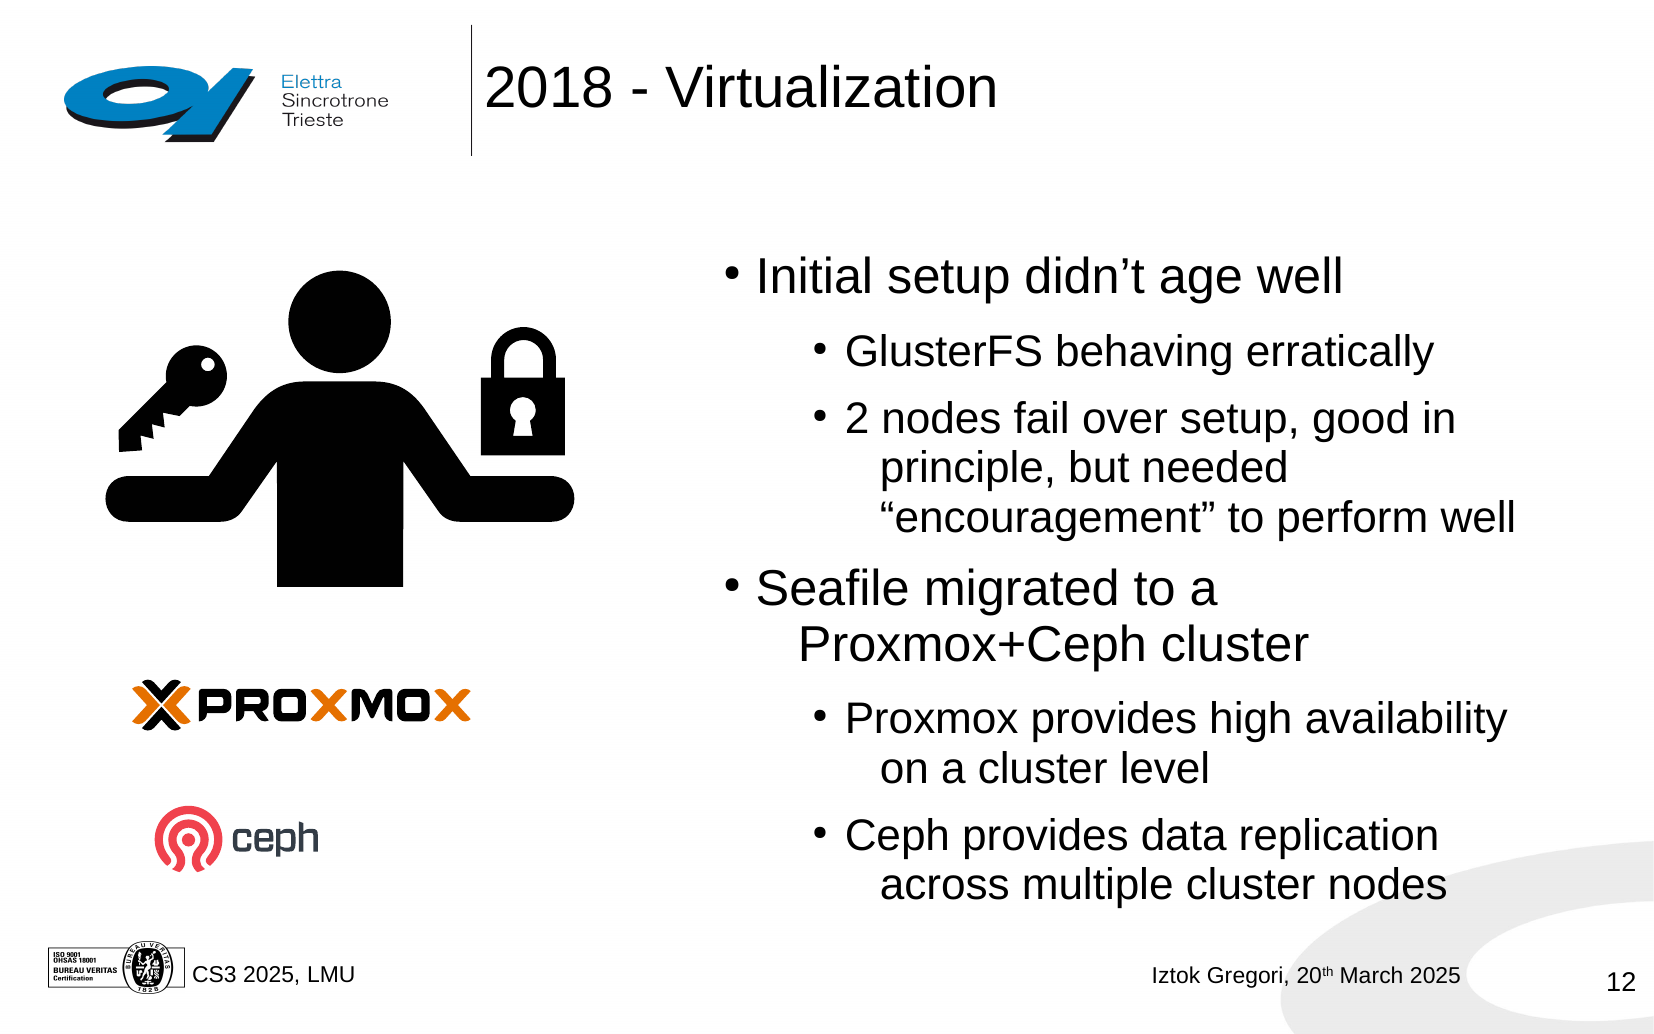

# 2018 - Virtualization
Initial setup didn’t age well
GlusterFS behaving erratically
2 nodes fail over setup, good in principle, but needed “encouragement” to perform well
Seafile migrated to a Proxmox+Ceph cluster
Proxmox provides high availability on a cluster level
Ceph provides data replication across multiple cluster nodes